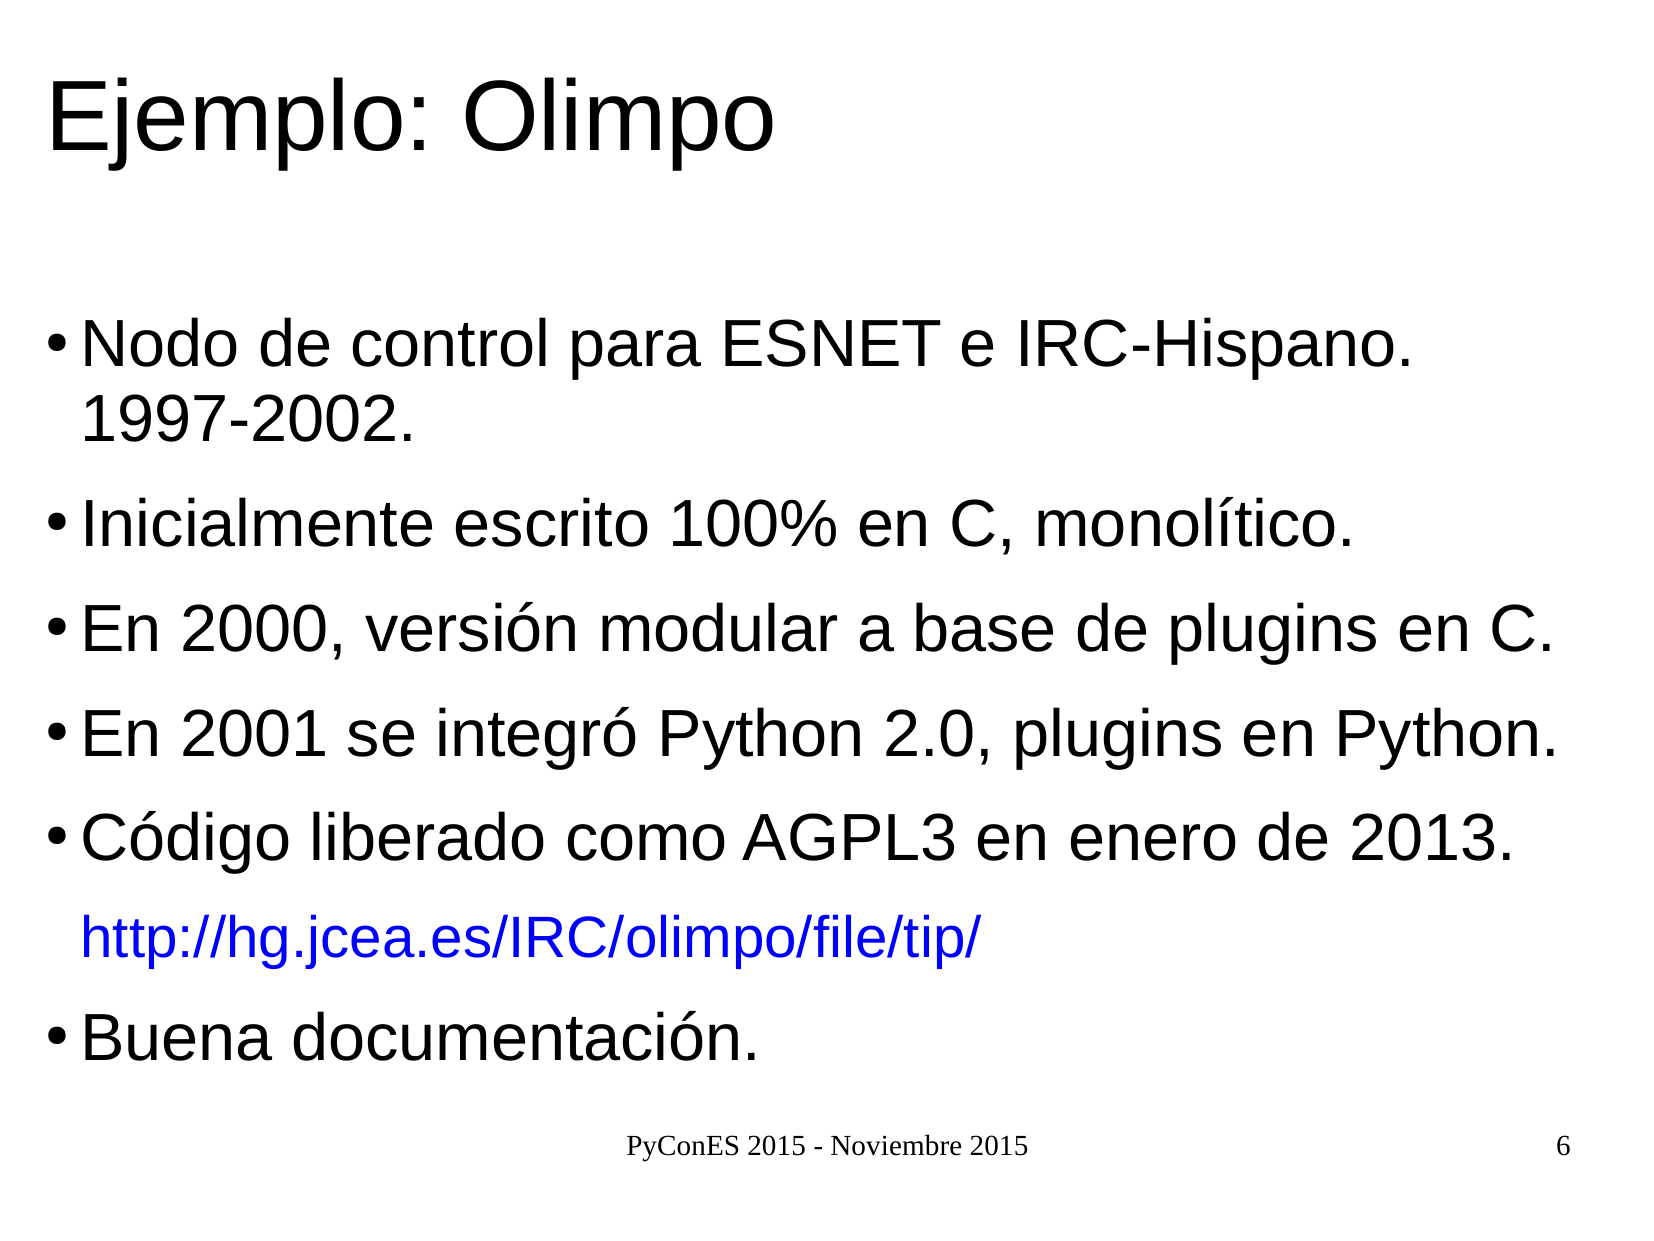

# Ejemplo: Olimpo
Nodo de control para ESNET e IRC-Hispano. 1997-2002.
Inicialmente escrito 100% en C, monolítico.
En 2000, versión modular a base de plugins en C.
En 2001 se integró Python 2.0, plugins en Python.
Código liberado como AGPL3 en enero de 2013.
http://hg.jcea.es/IRC/olimpo/file/tip/
Buena documentación.
PyConES 2015 - Noviembre 2015
6